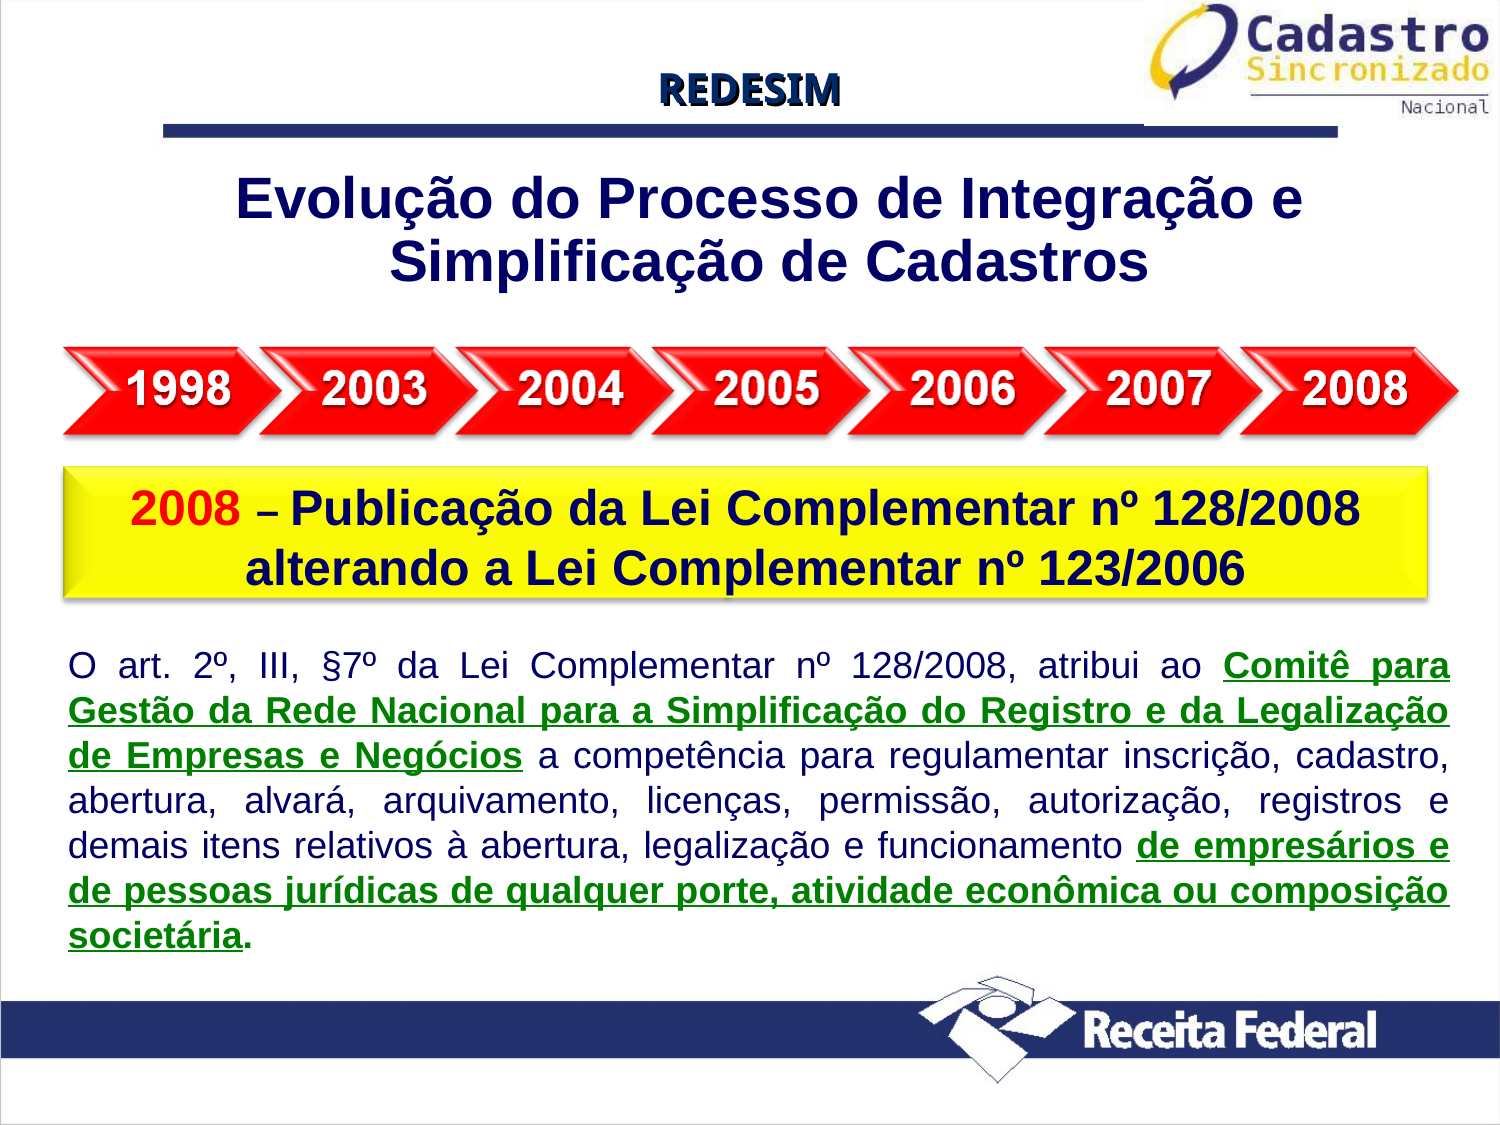

REDESIM
Evolução do Processo de Integração e Simplificação de Cadastros
2008 – Publicação da Lei Complementar nº 128/2008 alterando a Lei Complementar nº 123/2006
O art. 2º, III, §7º da Lei Complementar nº 128/2008, atribui ao Comitê para Gestão da Rede Nacional para a Simplificação do Registro e da Legalização de Empresas e Negócios a competência para regulamentar inscrição, cadastro, abertura, alvará, arquivamento, licenças, permissão, autorização, registros e demais itens relativos à abertura, legalização e funcionamento de empresários e de pessoas jurídicas de qualquer porte, atividade econômica ou composição societária.